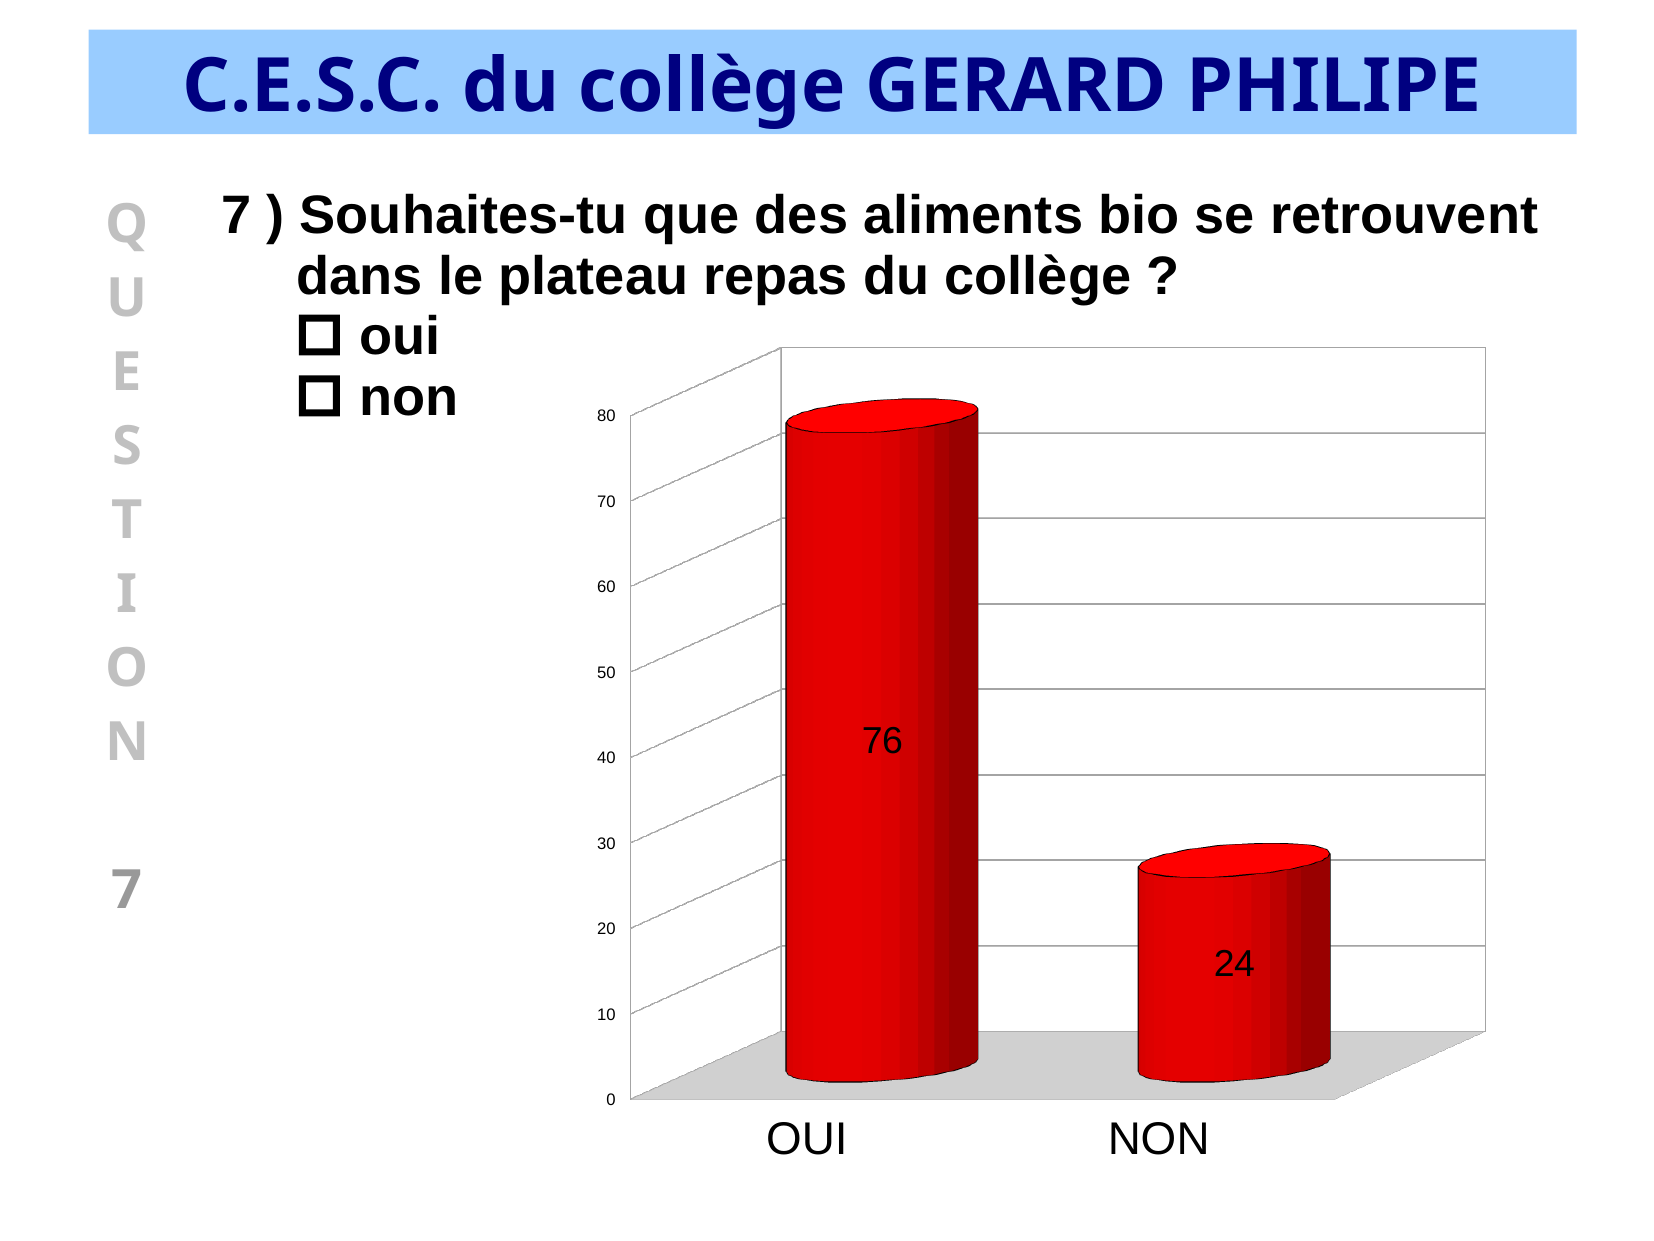

# C.E.S.C. du collège GERARD PHILIPE
Q
U
E
S
T
I
O
N
7
7 ) Souhaites-tu que des aliments bio se retrouvent
 dans le plateau repas du collège ?
	 oui
	 non
[unsupported chart]